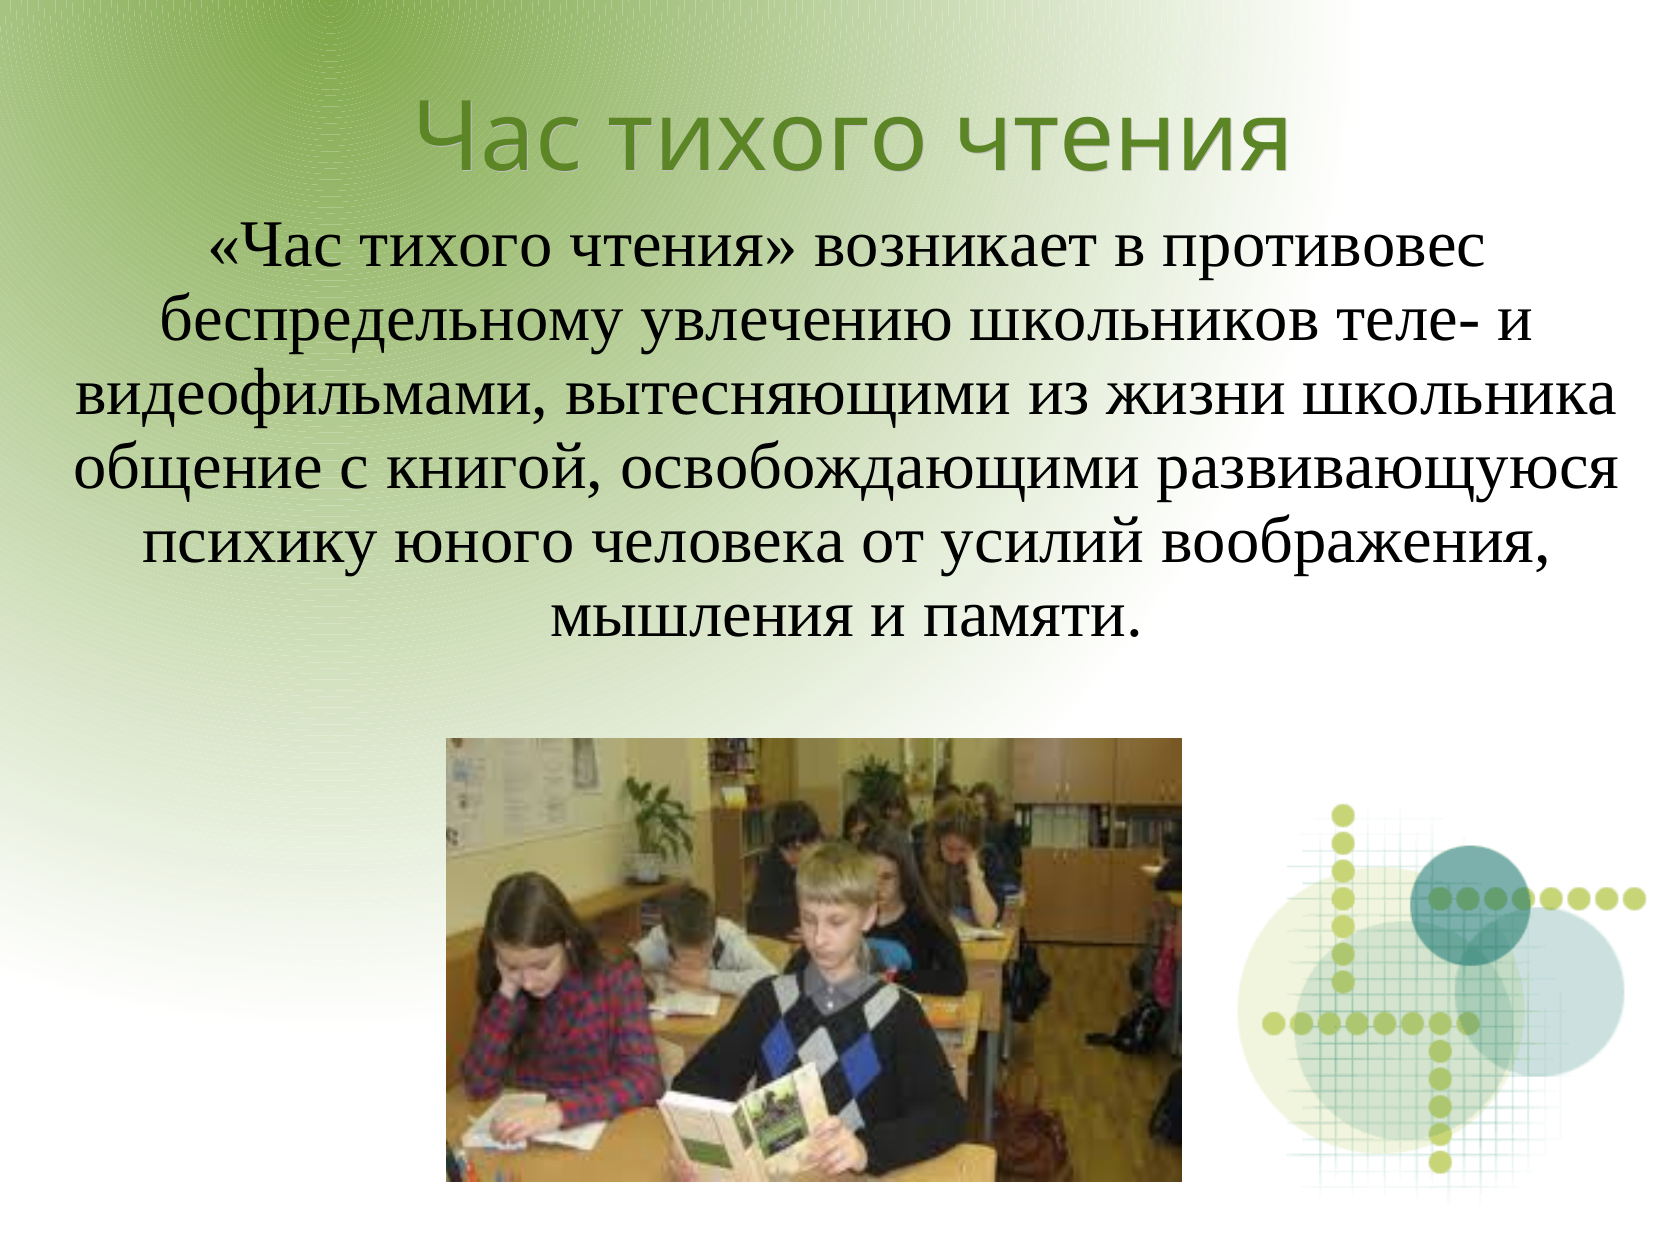

# Час тихого чтения
«Час тихого чтения» возникает в противовес беспредельному увлечению школьников теле- и видеофильмами, вытесняющими из жизни школьника общение с книгой, освобождающими развивающуюся психику юного человека от усилий воображения, мышления и памяти.